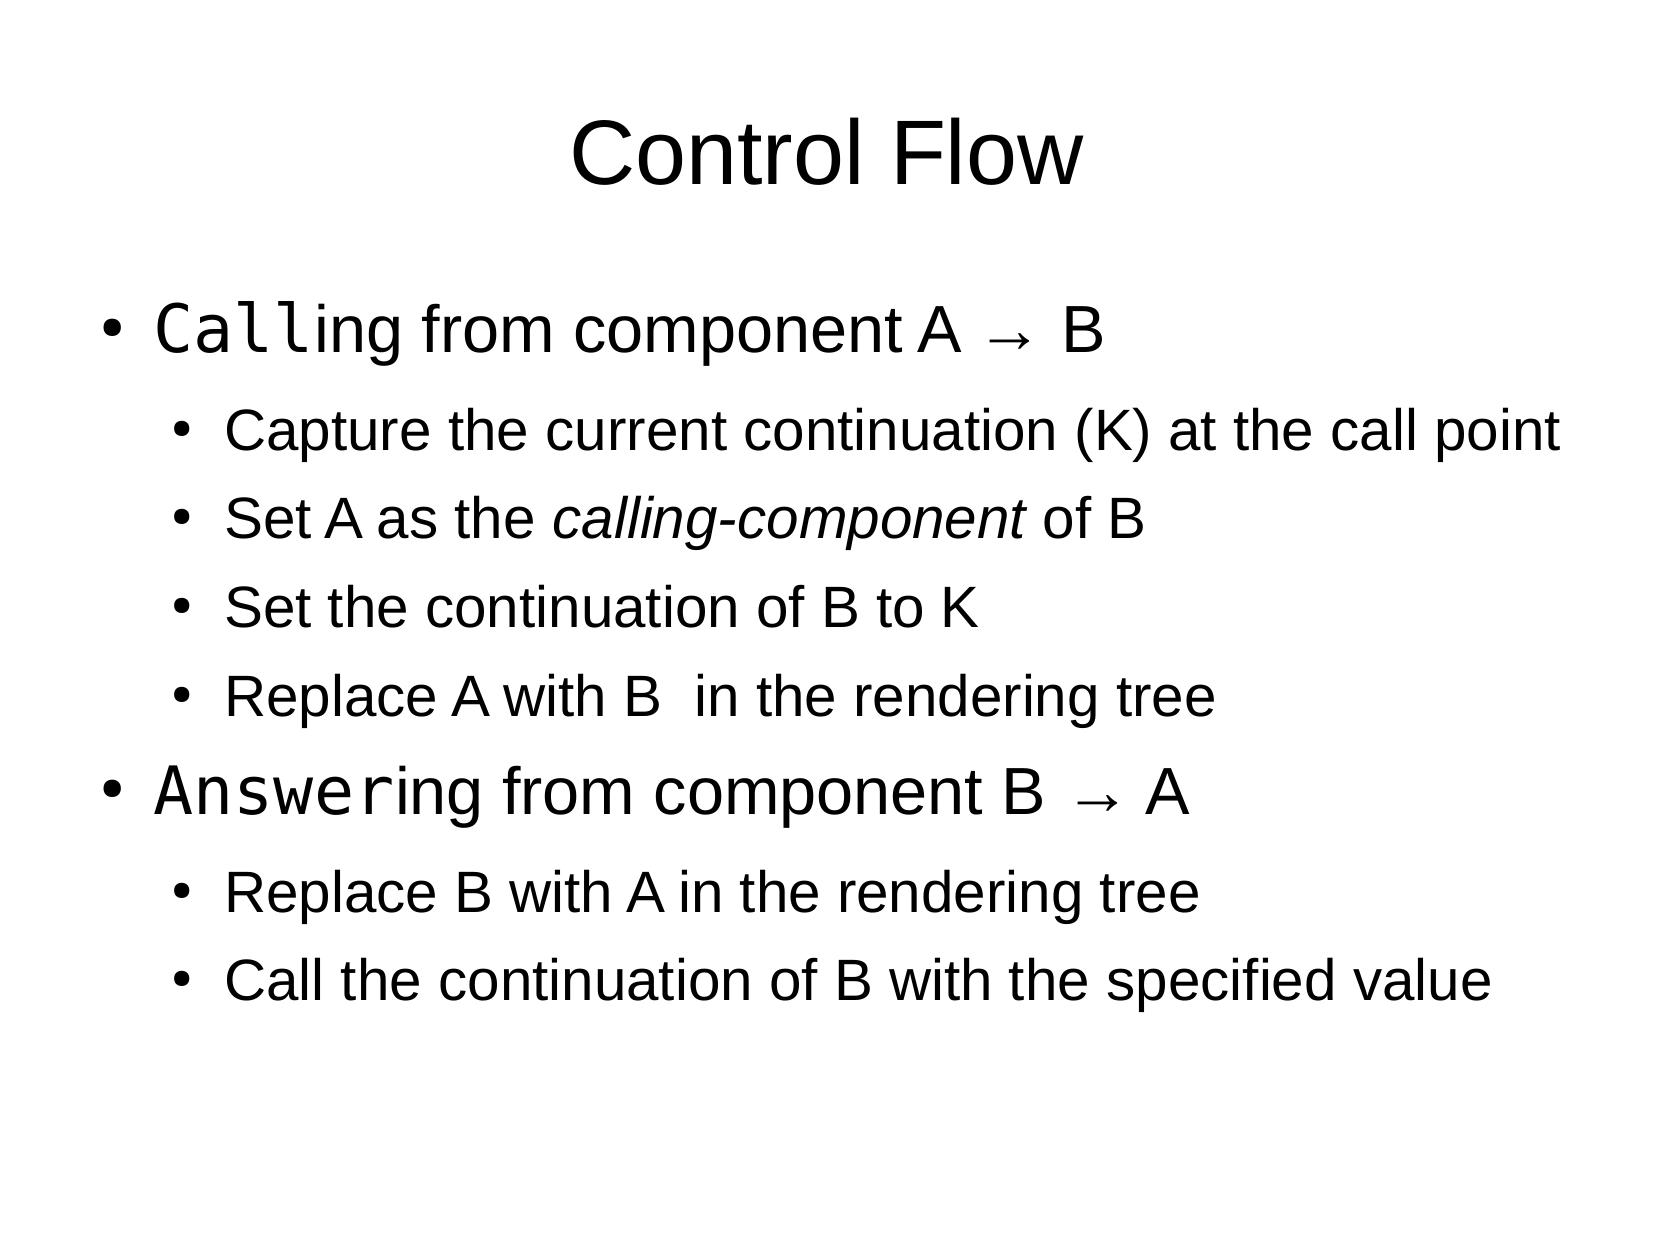

# Control Flow
Calling from component A → B
Capture the current continuation (K) at the call point
Set A as the calling-component of B
Set the continuation of B to K
Replace A with B in the rendering tree
Answering from component B → A
Replace B with A in the rendering tree
Call the continuation of B with the specified value